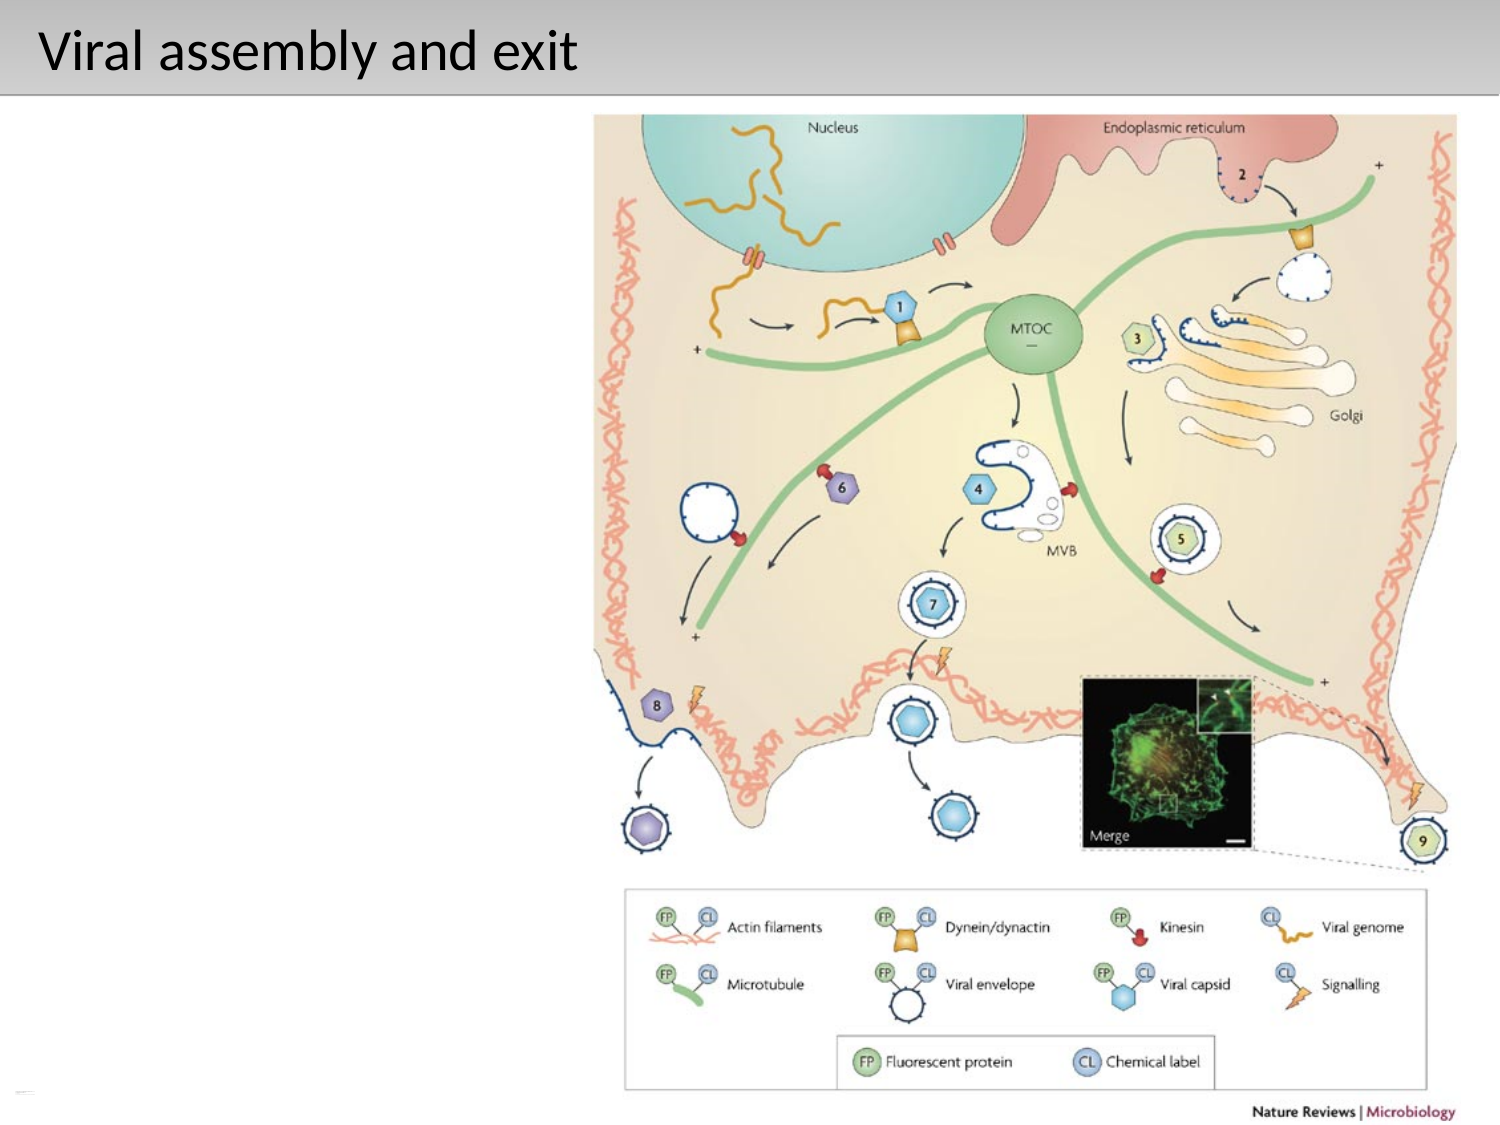

# Viral assembly and exit
(1) Viral membrane proteins are translated at the endoplasmic reticulum membrane
(2) and transported along microtubules to the Golgi apparatus, where capsids can bud into an envelope
(3). Viruses also bud into the multivesicular bodies (MVB)
(4). Complete virions inside transport vesicles
(5), or subviral particles
(6), are transported by kinesin on microtubules towards the plasma membrane, and exit the cell by exo